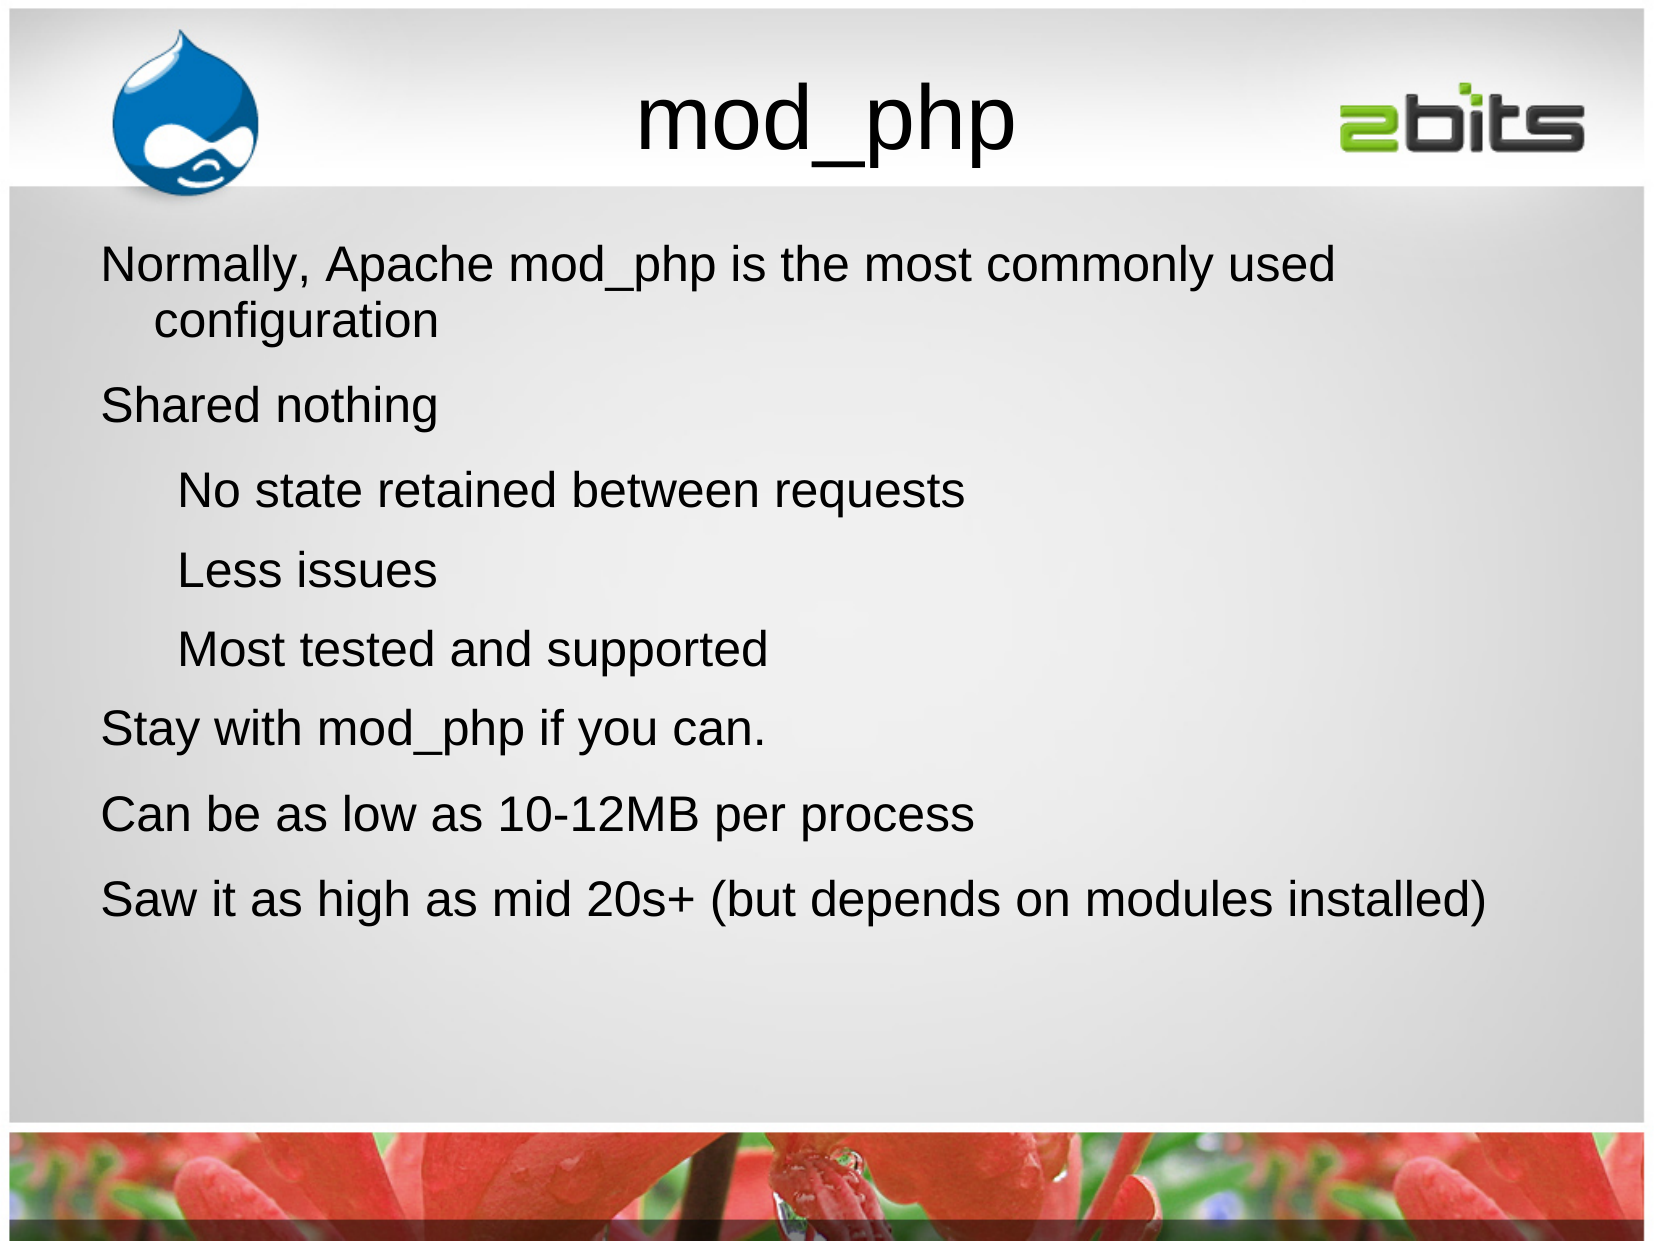

# mod_php
Normally, Apache mod_php is the most commonly used configuration
Shared nothing
No state retained between requests
Less issues
Most tested and supported
Stay with mod_php if you can.
Can be as low as 10-12MB per process
Saw it as high as mid 20s+ (but depends on modules installed)